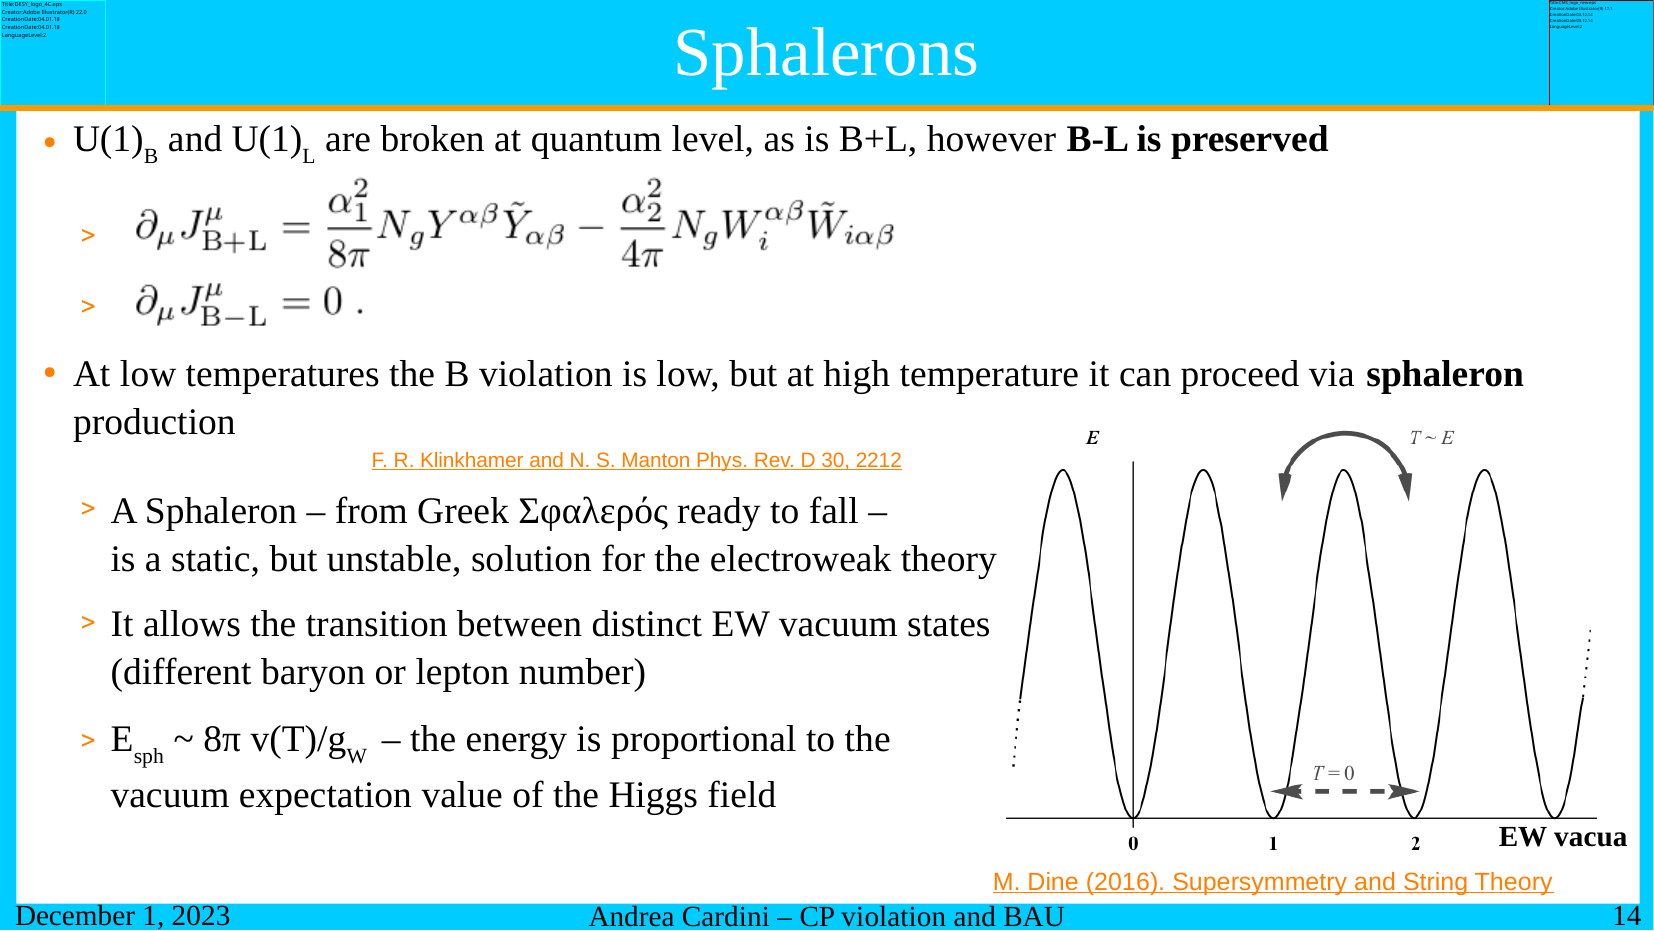

# Sphalerons
U(1)B and U(1)L are broken at quantum level, as is B+L, however B-L is preserved
At low temperatures the B violation is low, but at high temperature it can proceed via sphaleron production
A Sphaleron – from Greek Σφαλερός ready to fall –
is a static, but unstable, solution for the electroweak theory
It allows the transition between distinct EW vacuum states
(different baryon or lepton number)
Esph ~ 8π v(T)/gW – the energy is proportional to the
vacuum expectation value of the Higgs field
F. R. Klinkhamer and N. S. Manton Phys. Rev. D 30, 2212
EW vacua
M. Dine (2016). Supersymmetry and String Theory
14